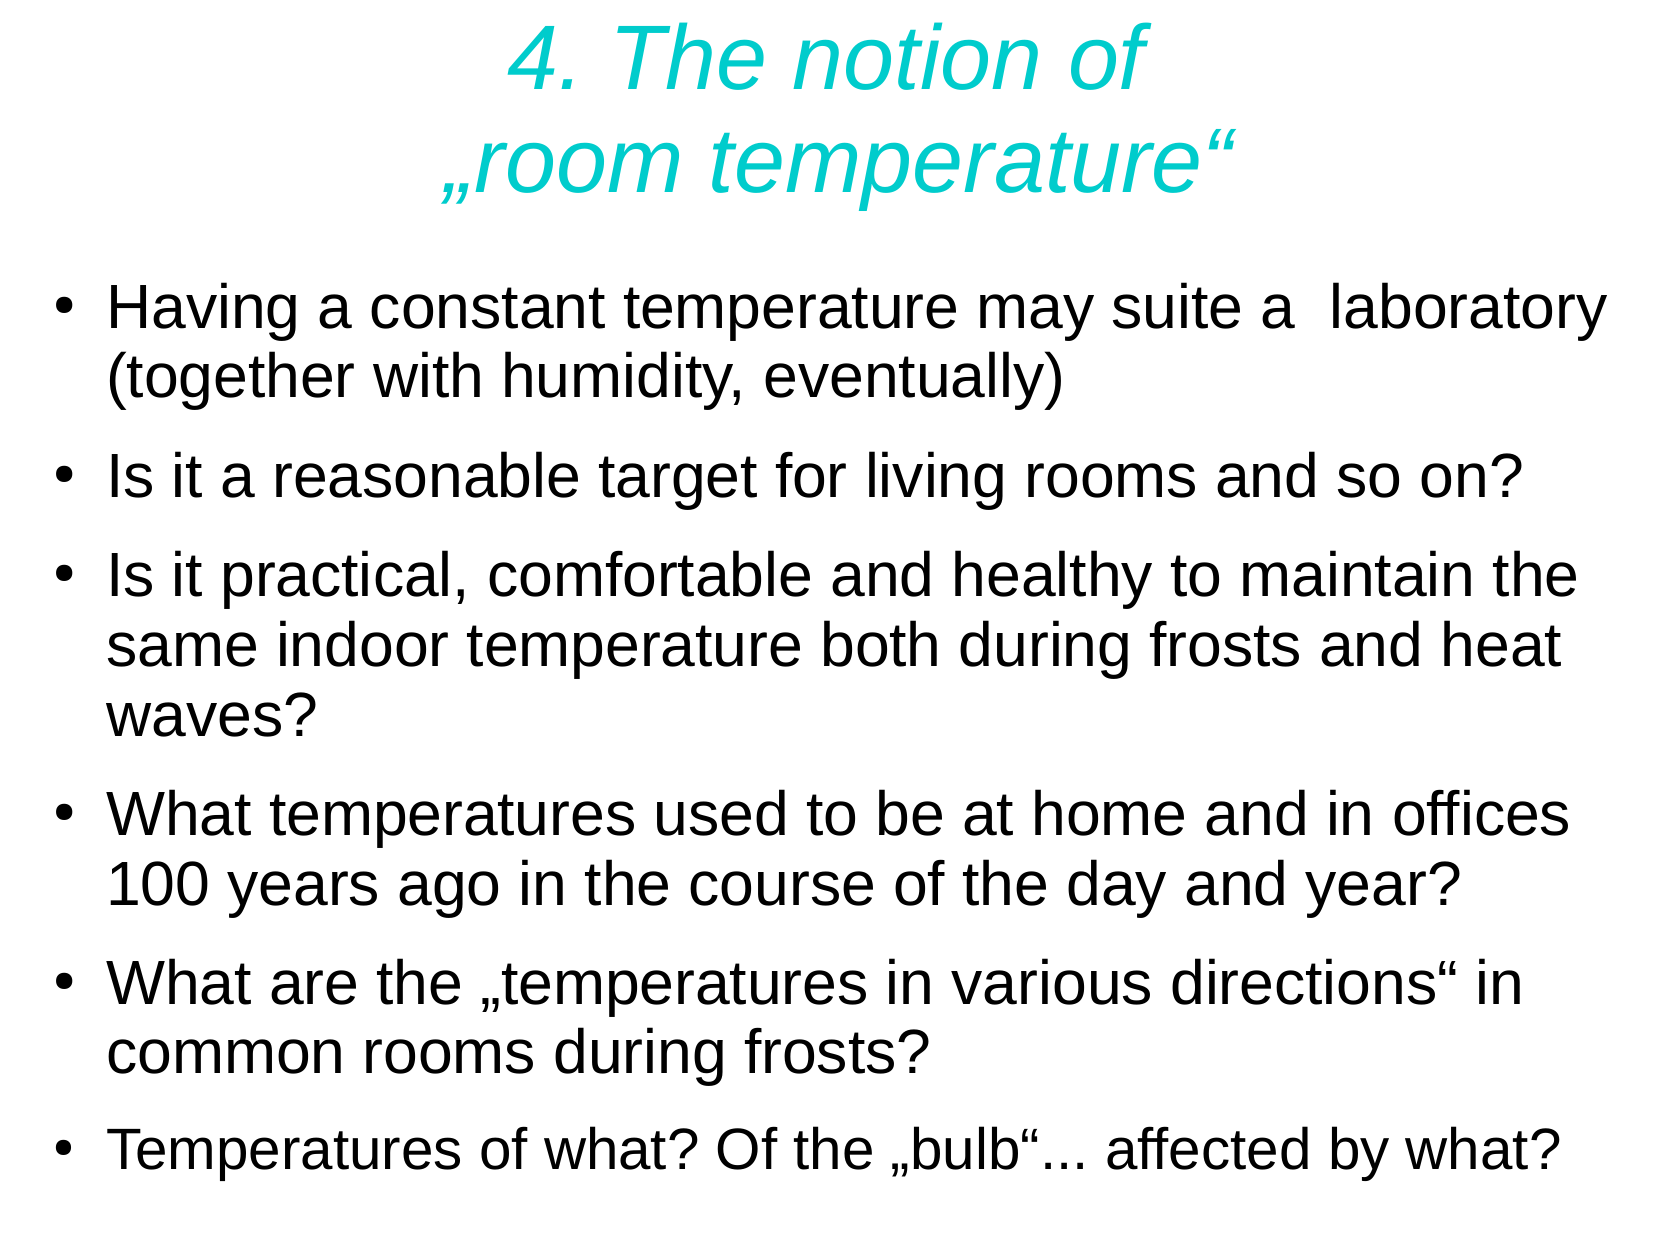

# 4. The notion of „room temperature“
Having a constant temperature may suite a laboratory (together with humidity, eventually)
Is it a reasonable target for living rooms and so on?
Is it practical, comfortable and healthy to maintain the same indoor temperature both during frosts and heat waves?
What temperatures used to be at home and in offices 100 years ago in the course of the day and year?
What are the „temperatures in various directions“ in common rooms during frosts?
Temperatures of what? Of the „bulb“... affected by what?